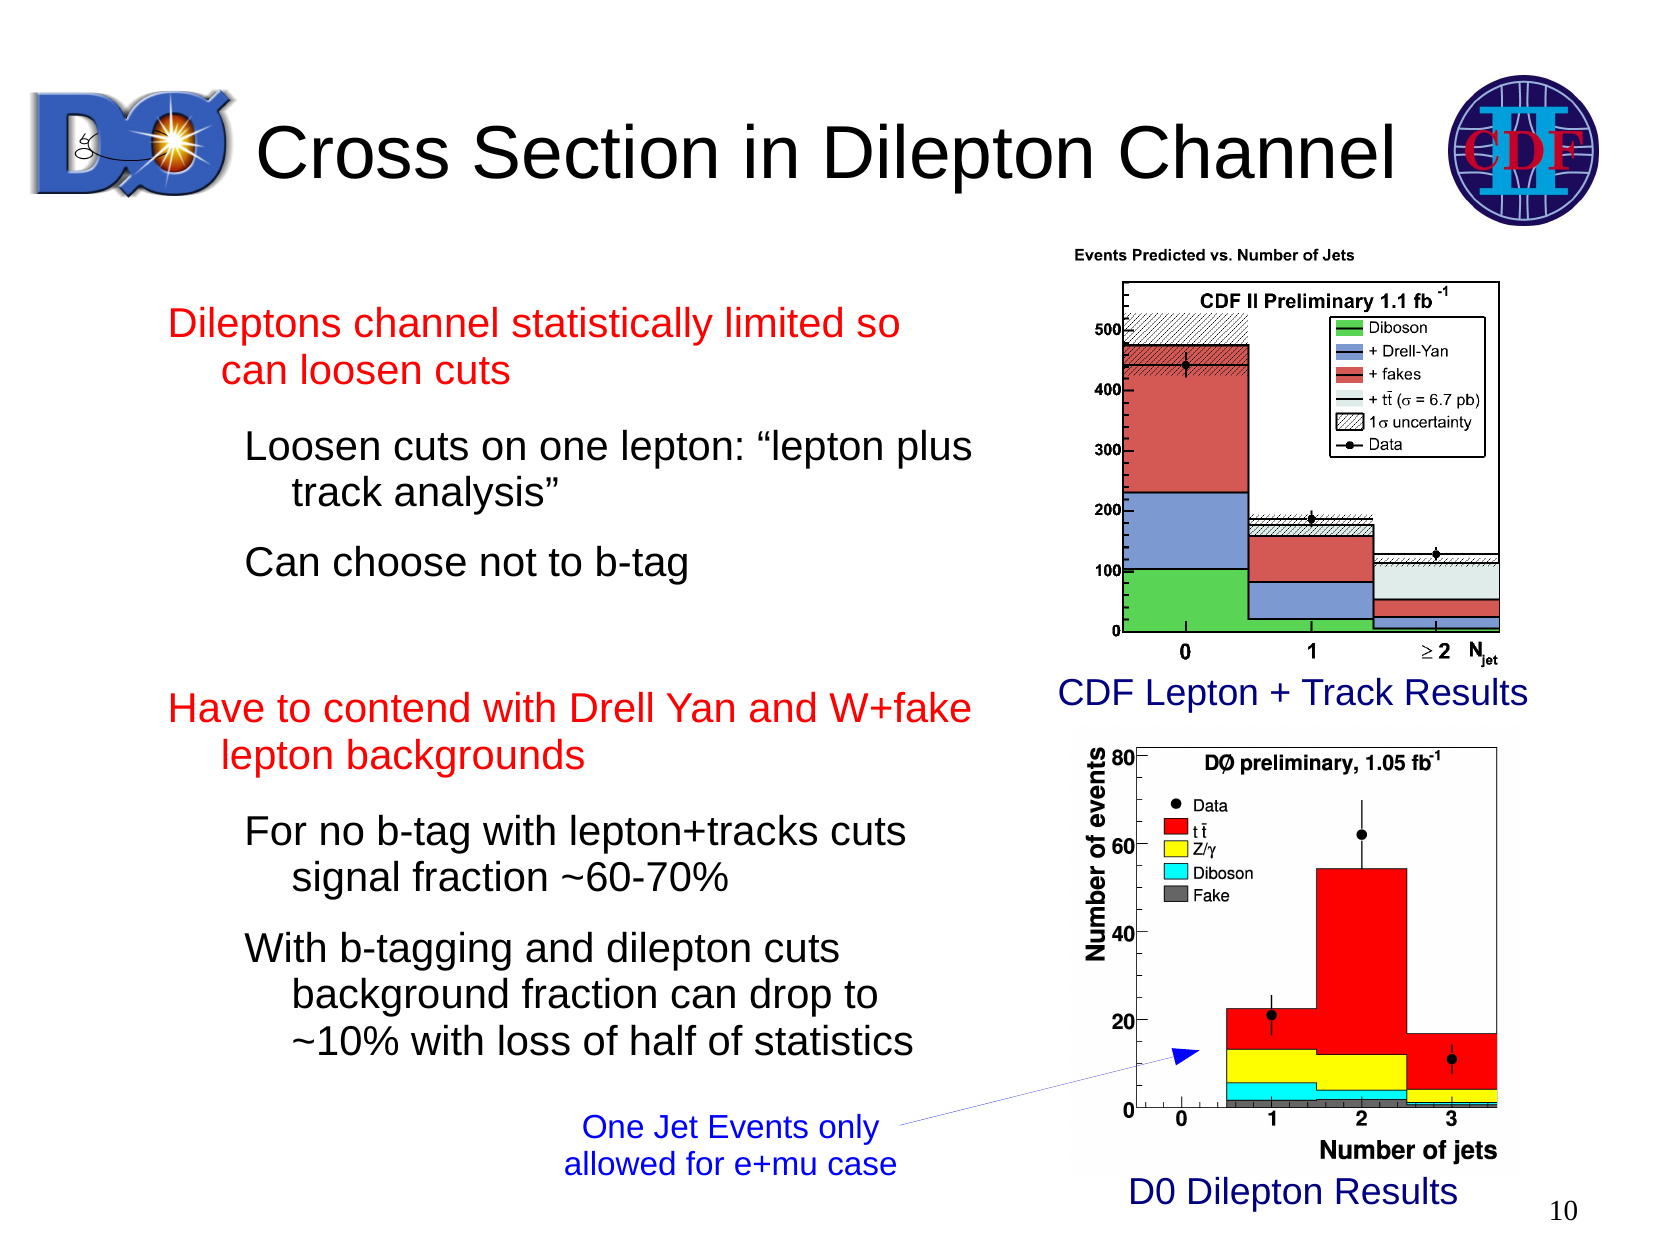

# Cross Section in Dilepton Channel
Dileptons channel statistically limited so can loosen cuts
Loosen cuts on one lepton: “lepton plus track analysis”
Can choose not to b-tag
Have to contend with Drell Yan and W+fake lepton backgrounds
For no b-tag with lepton+tracks cuts signal fraction ~60-70%
With b-tagging and dilepton cuts background fraction can drop to ~10% with loss of half of statistics
CDF Lepton + Track Results
One Jet Events only allowed for e+mu case
D0 Dilepton Results
10